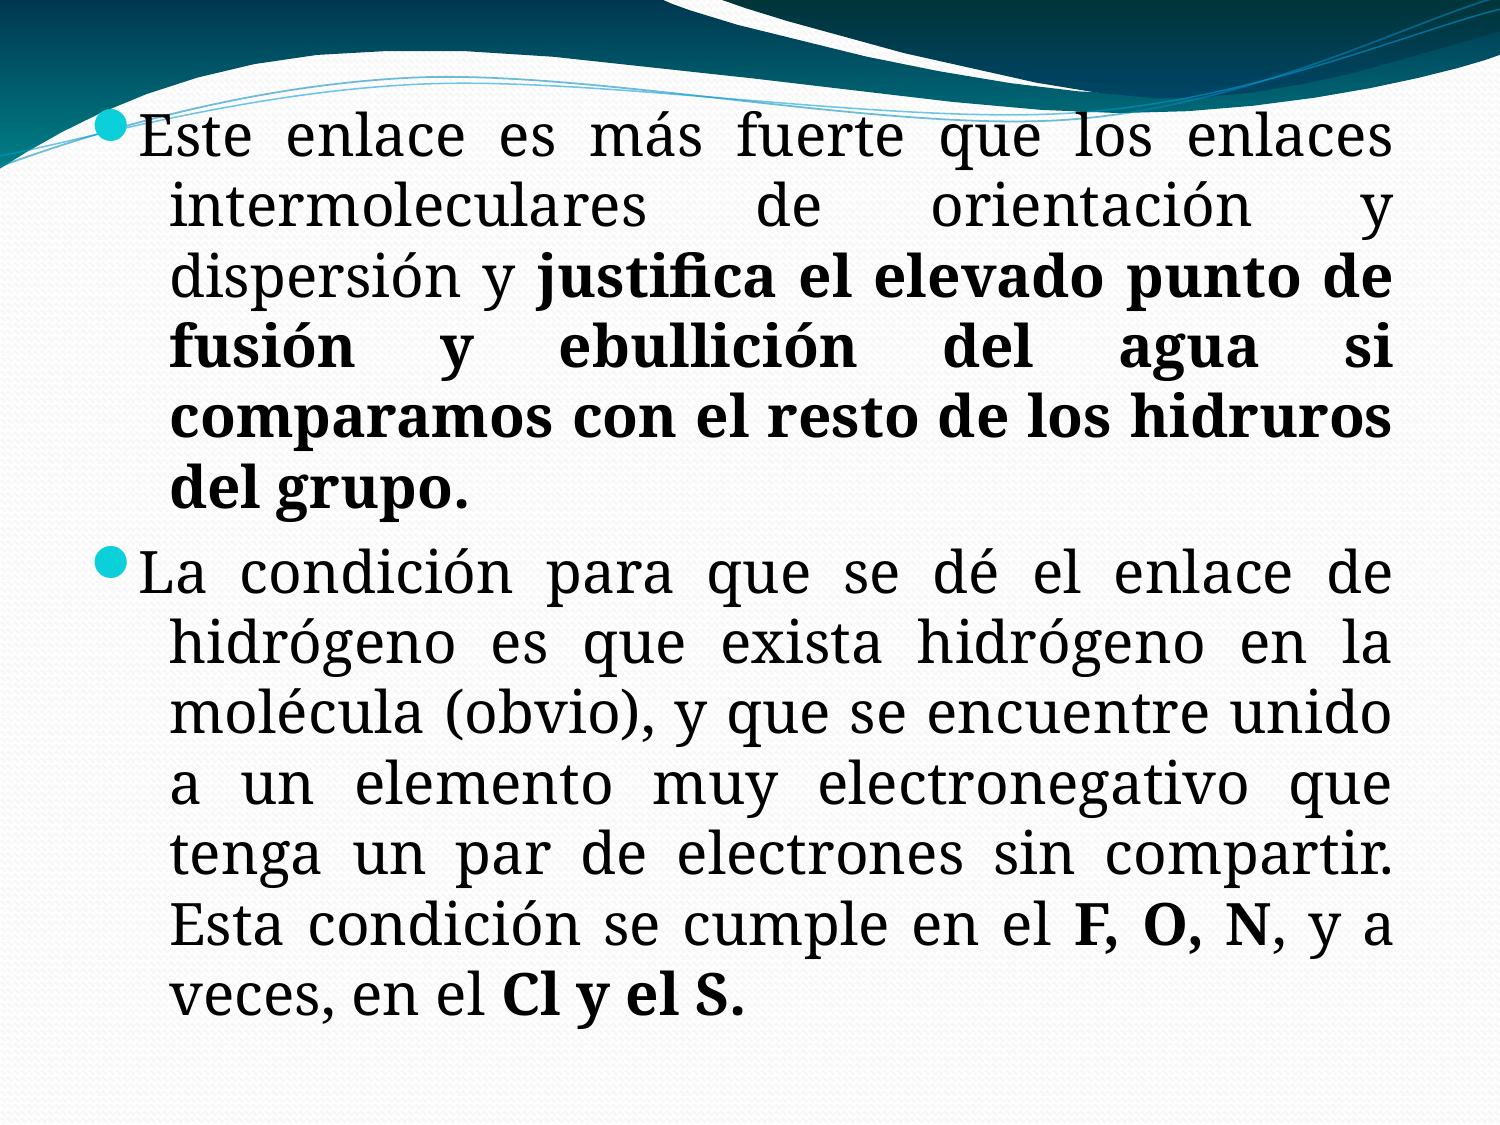

# Este enlace es más fuerte que los enlaces intermoleculares de orientación y dispersión y justifica el elevado punto de fusión y ebullición del agua si comparamos con el resto de los hidruros del grupo.
La condición para que se dé el enlace de hidrógeno es que exista hidrógeno en la molécula (obvio), y que se encuentre unido a un elemento muy electronegativo que tenga un par de electrones sin compartir. Esta condición se cumple en el F, O, N, y a veces, en el Cl y el S.